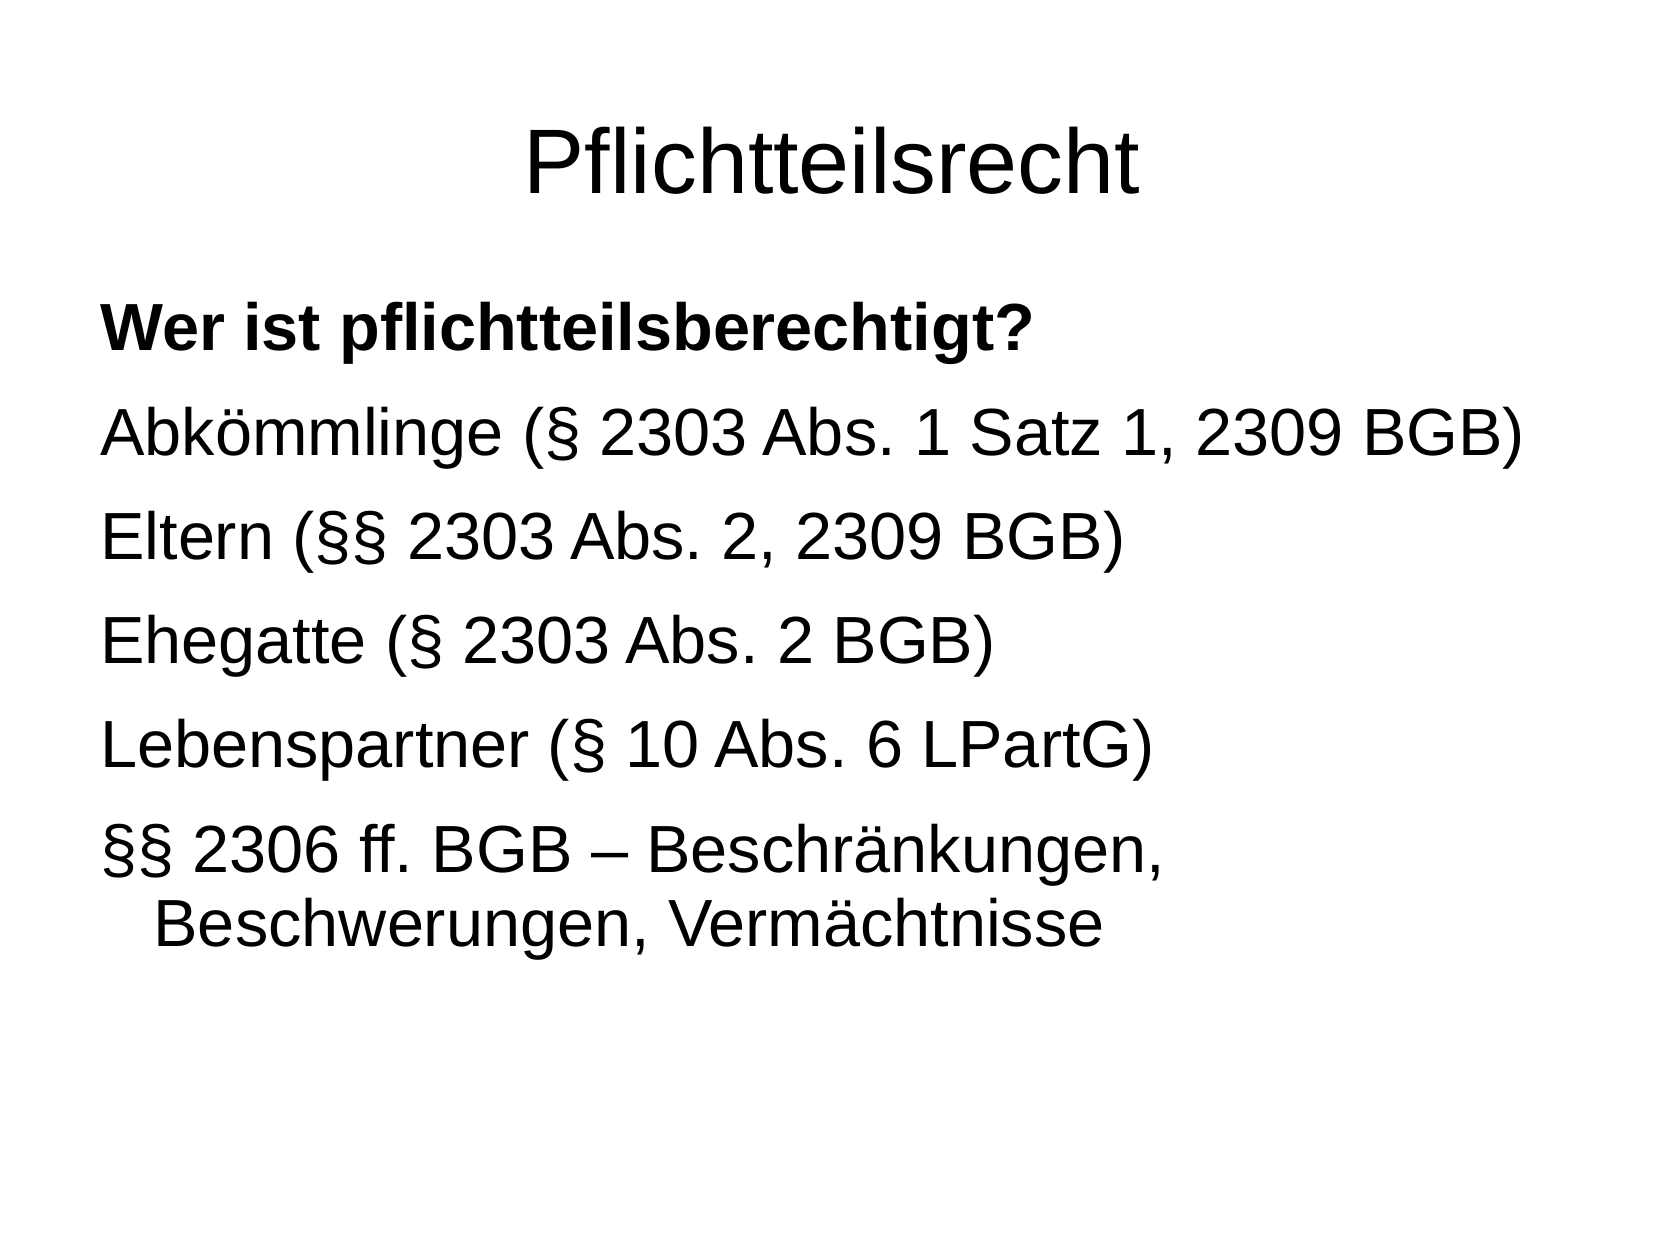

# Pflichtteilsrecht
Wer ist pflichtteilsberechtigt?
Abkömmlinge (§ 2303 Abs. 1 Satz 1, 2309 BGB)
Eltern (§§ 2303 Abs. 2, 2309 BGB)
Ehegatte (§ 2303 Abs. 2 BGB)
Lebenspartner (§ 10 Abs. 6 LPartG)
§§ 2306 ff. BGB – Beschränkungen, Beschwerungen, Vermächtnisse